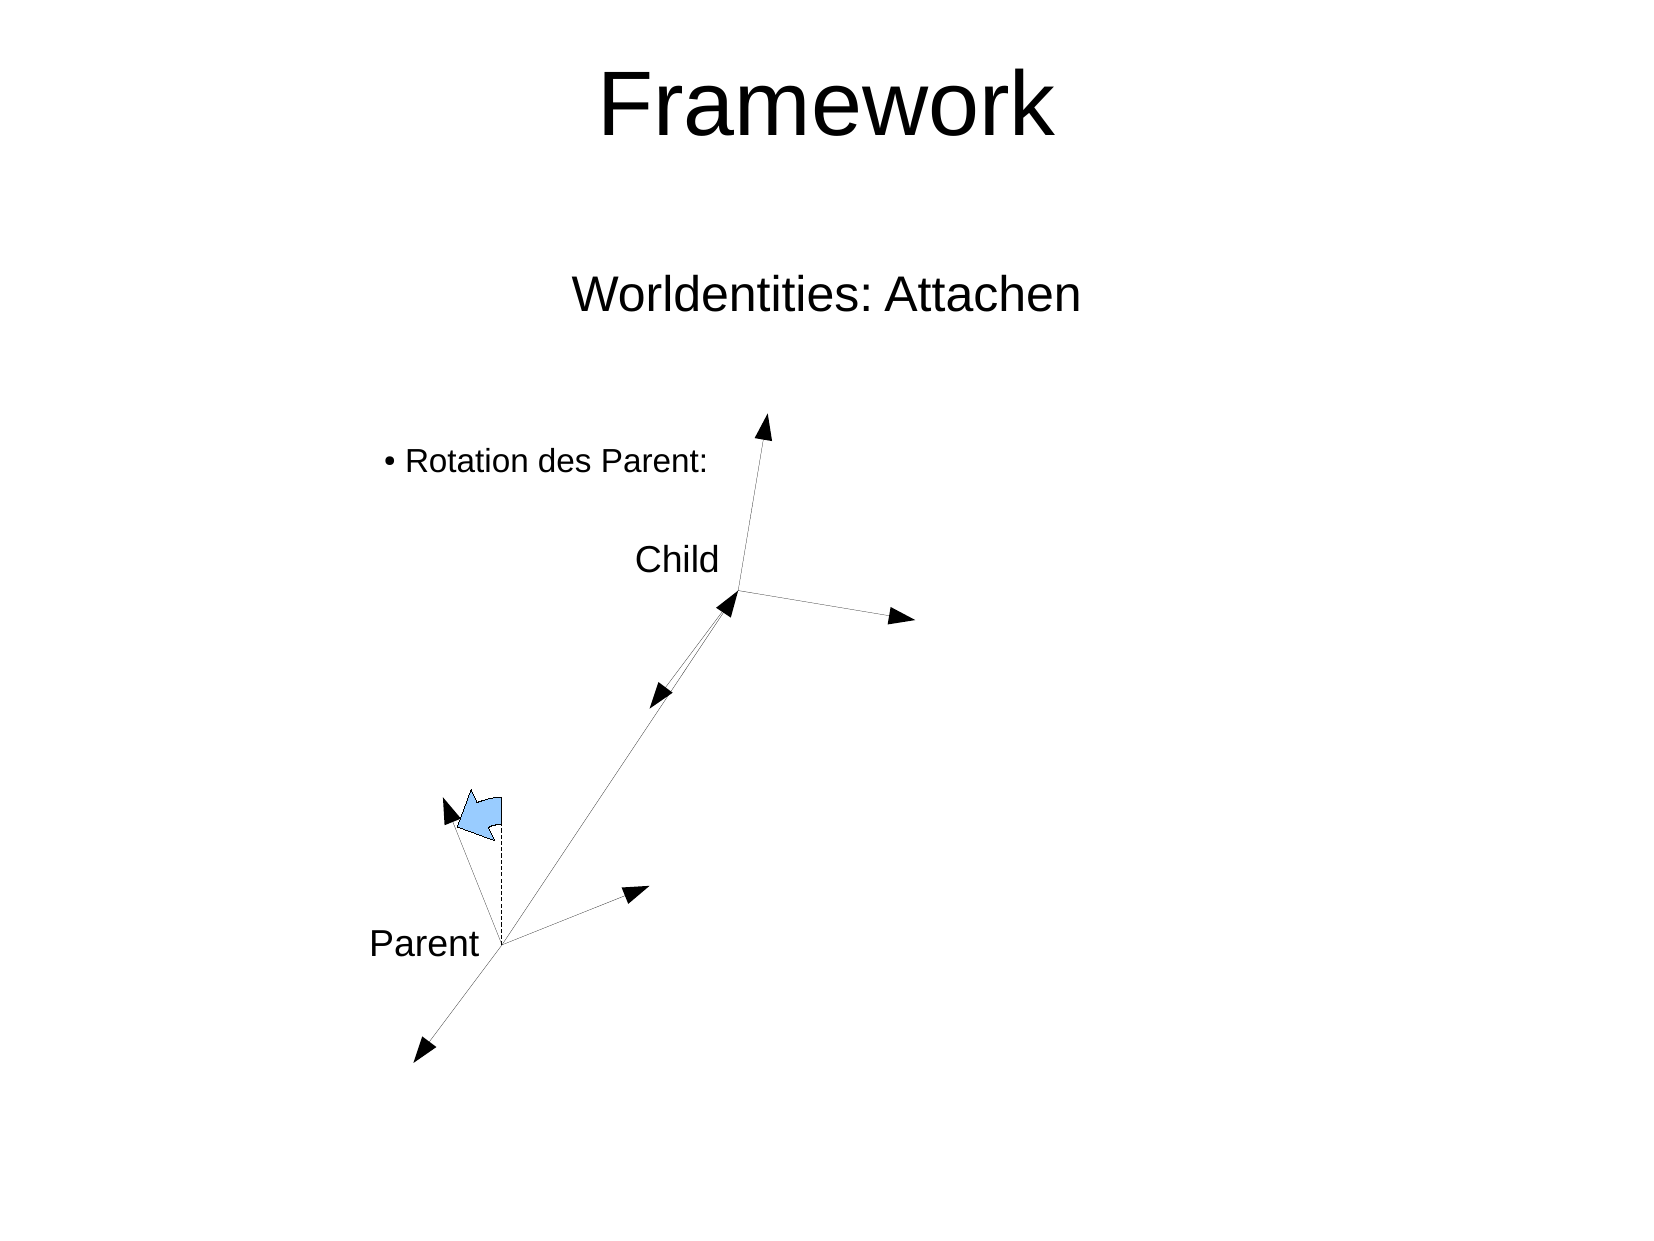

# Framework
Worldentities: Attachen
 Rotation des Parent:
Child
Parent